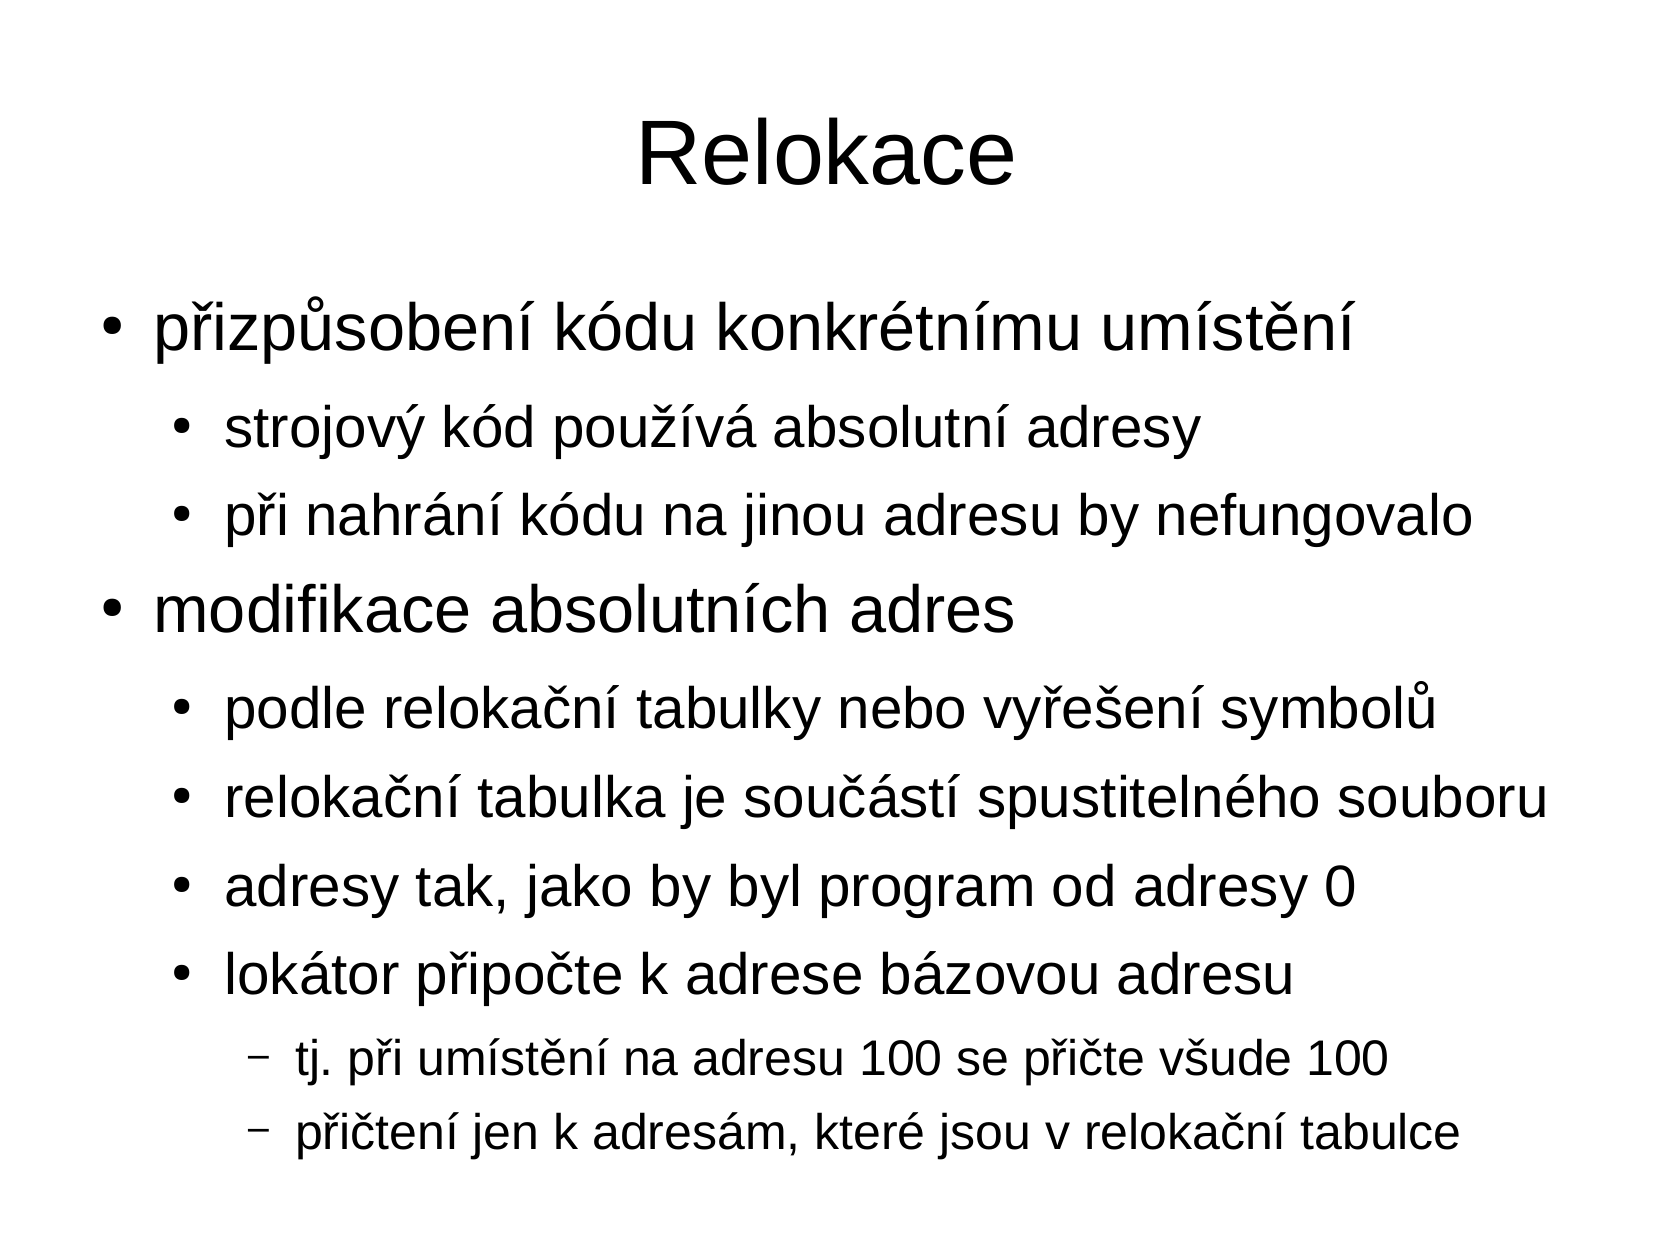

# Relokace
přizpůsobení kódu konkrétnímu umístění
strojový kód používá absolutní adresy
při nahrání kódu na jinou adresu by nefungovalo
modifikace absolutních adres
podle relokační tabulky nebo vyřešení symbolů
relokační tabulka je součástí spustitelného souboru
adresy tak, jako by byl program od adresy 0
lokátor připočte k adrese bázovou adresu
tj. při umístění na adresu 100 se přičte všude 100
přičtení jen k adresám, které jsou v relokační tabulce